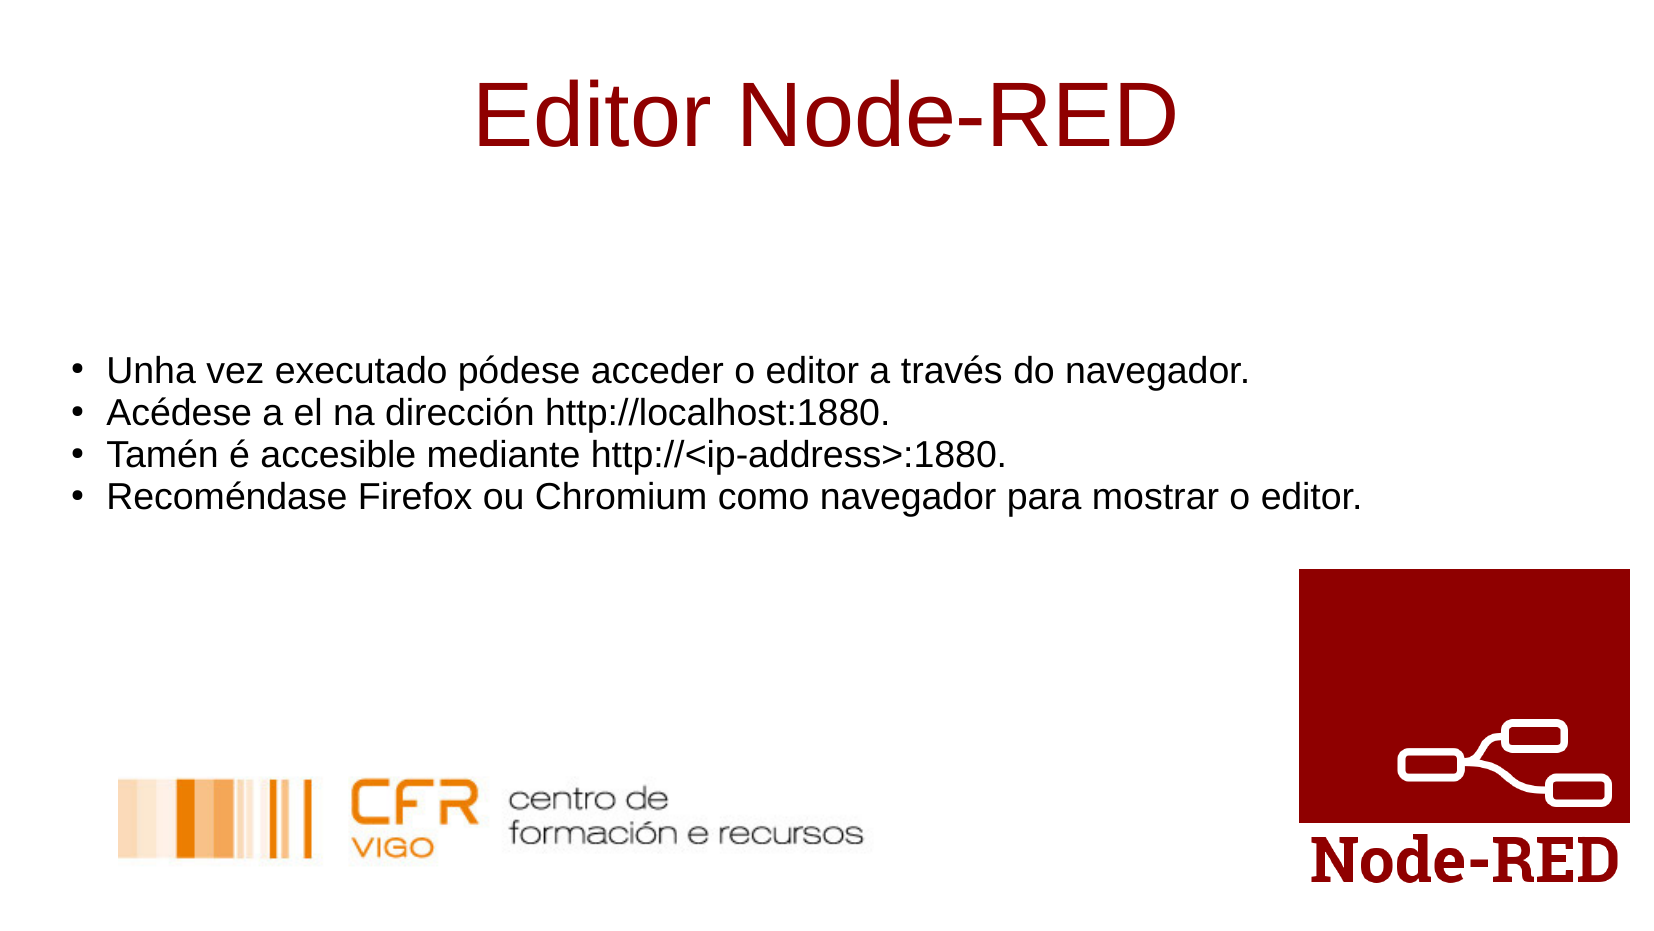

# Editor Node-RED
Unha vez executado pódese acceder o editor a través do navegador.
Acédese a el na dirección http://localhost:1880.
Tamén é accesible mediante http://<ip-address>:1880.
Recoméndase Firefox ou Chromium como navegador para mostrar o editor.